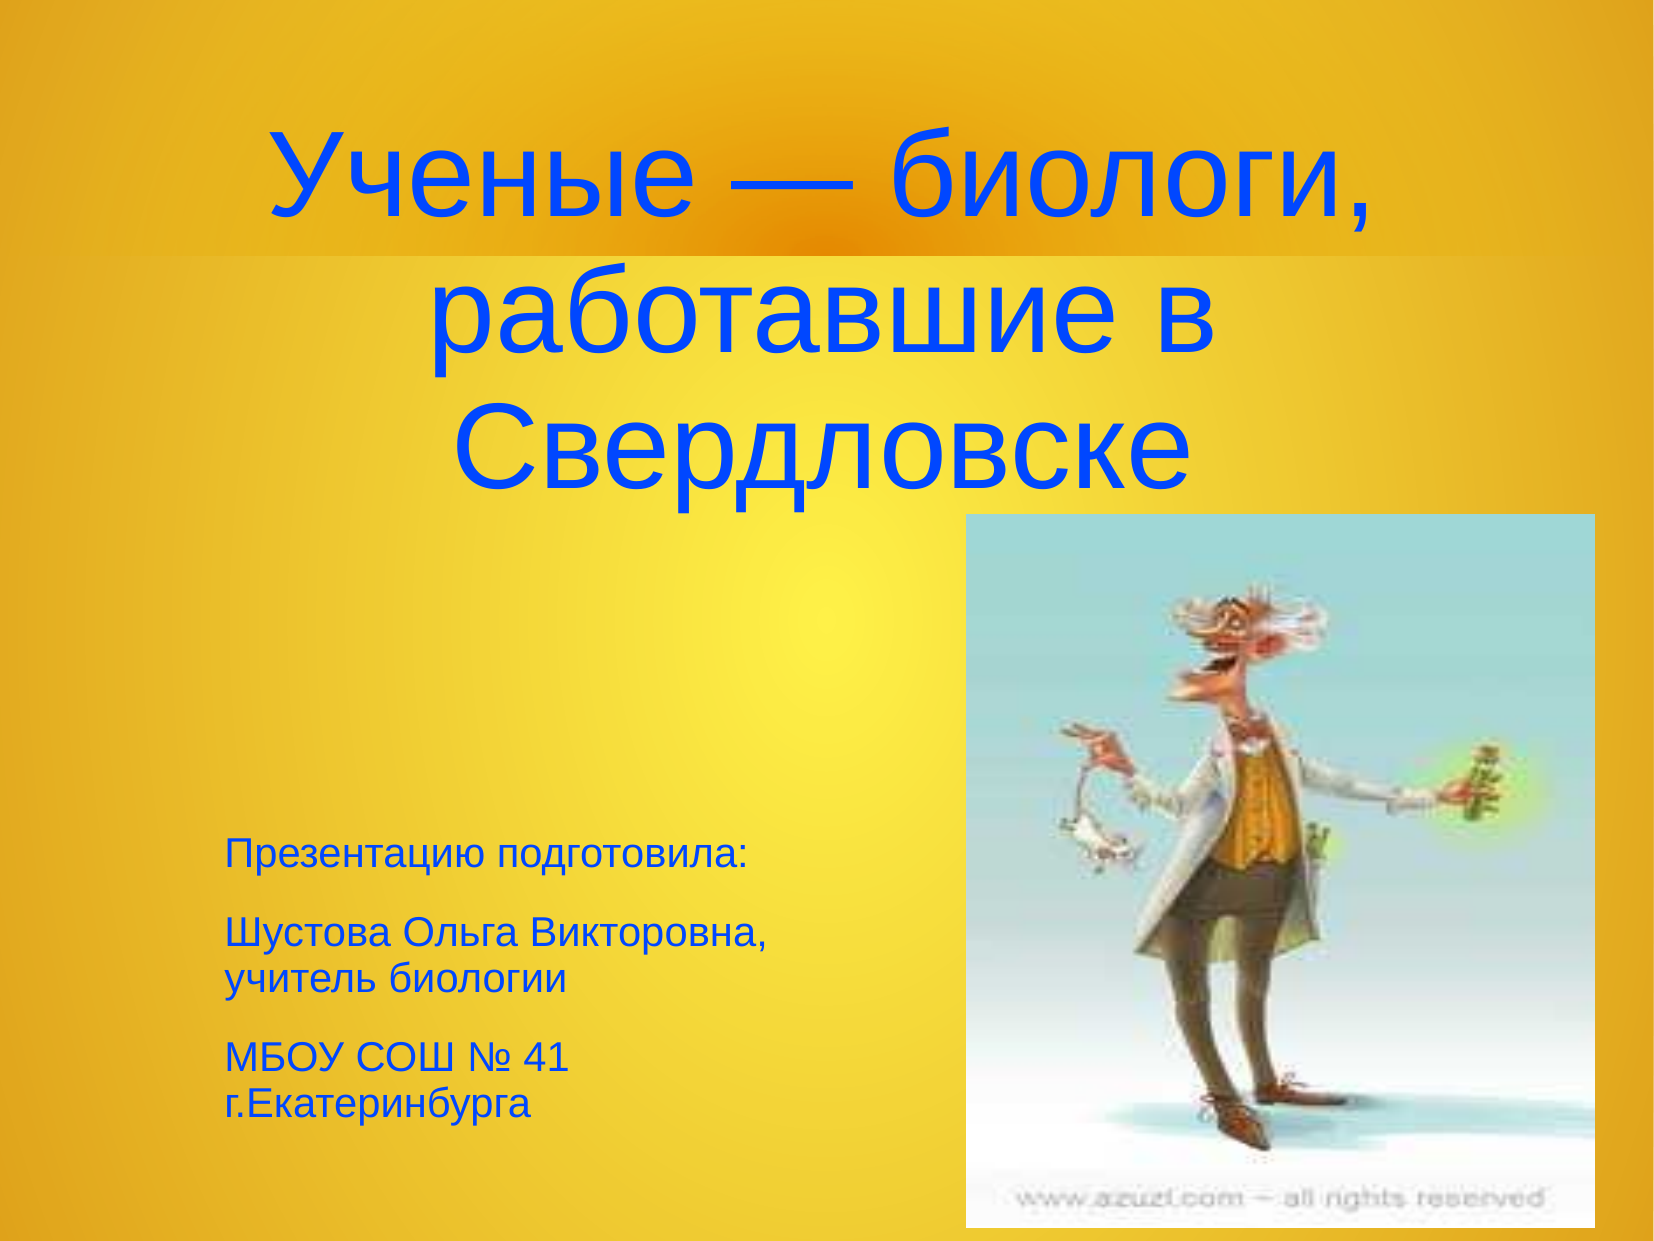

# Ученые — биологи, работавшие в Свердловске
Презентацию подготовила:
Шустова Ольга Викторовна, учитель биологии
МБОУ СОШ № 41 г.Екатеринбурга